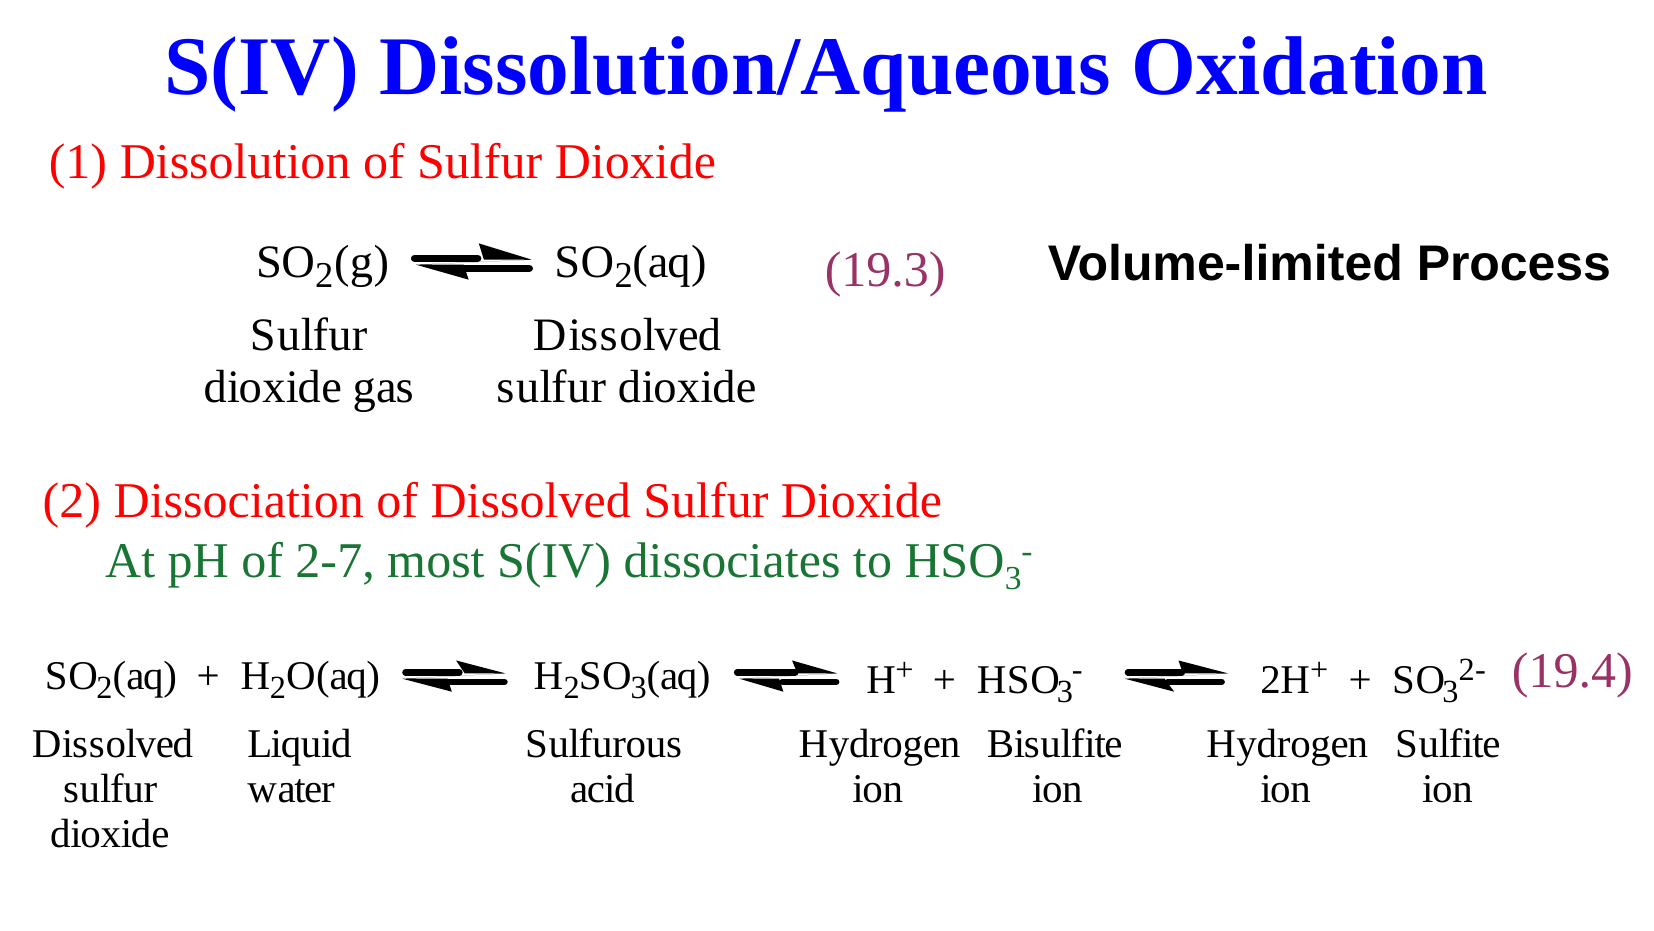

# S(IV) Dissolution/Aqueous Oxidation
(1) Dissolution of Sulfur Dioxide
Volume-limited Process
(19.3)
(2) Dissociation of Dissolved Sulfur Dioxide
 At pH of 2-7, most S(IV) dissociates to HSO3-
(19.4)